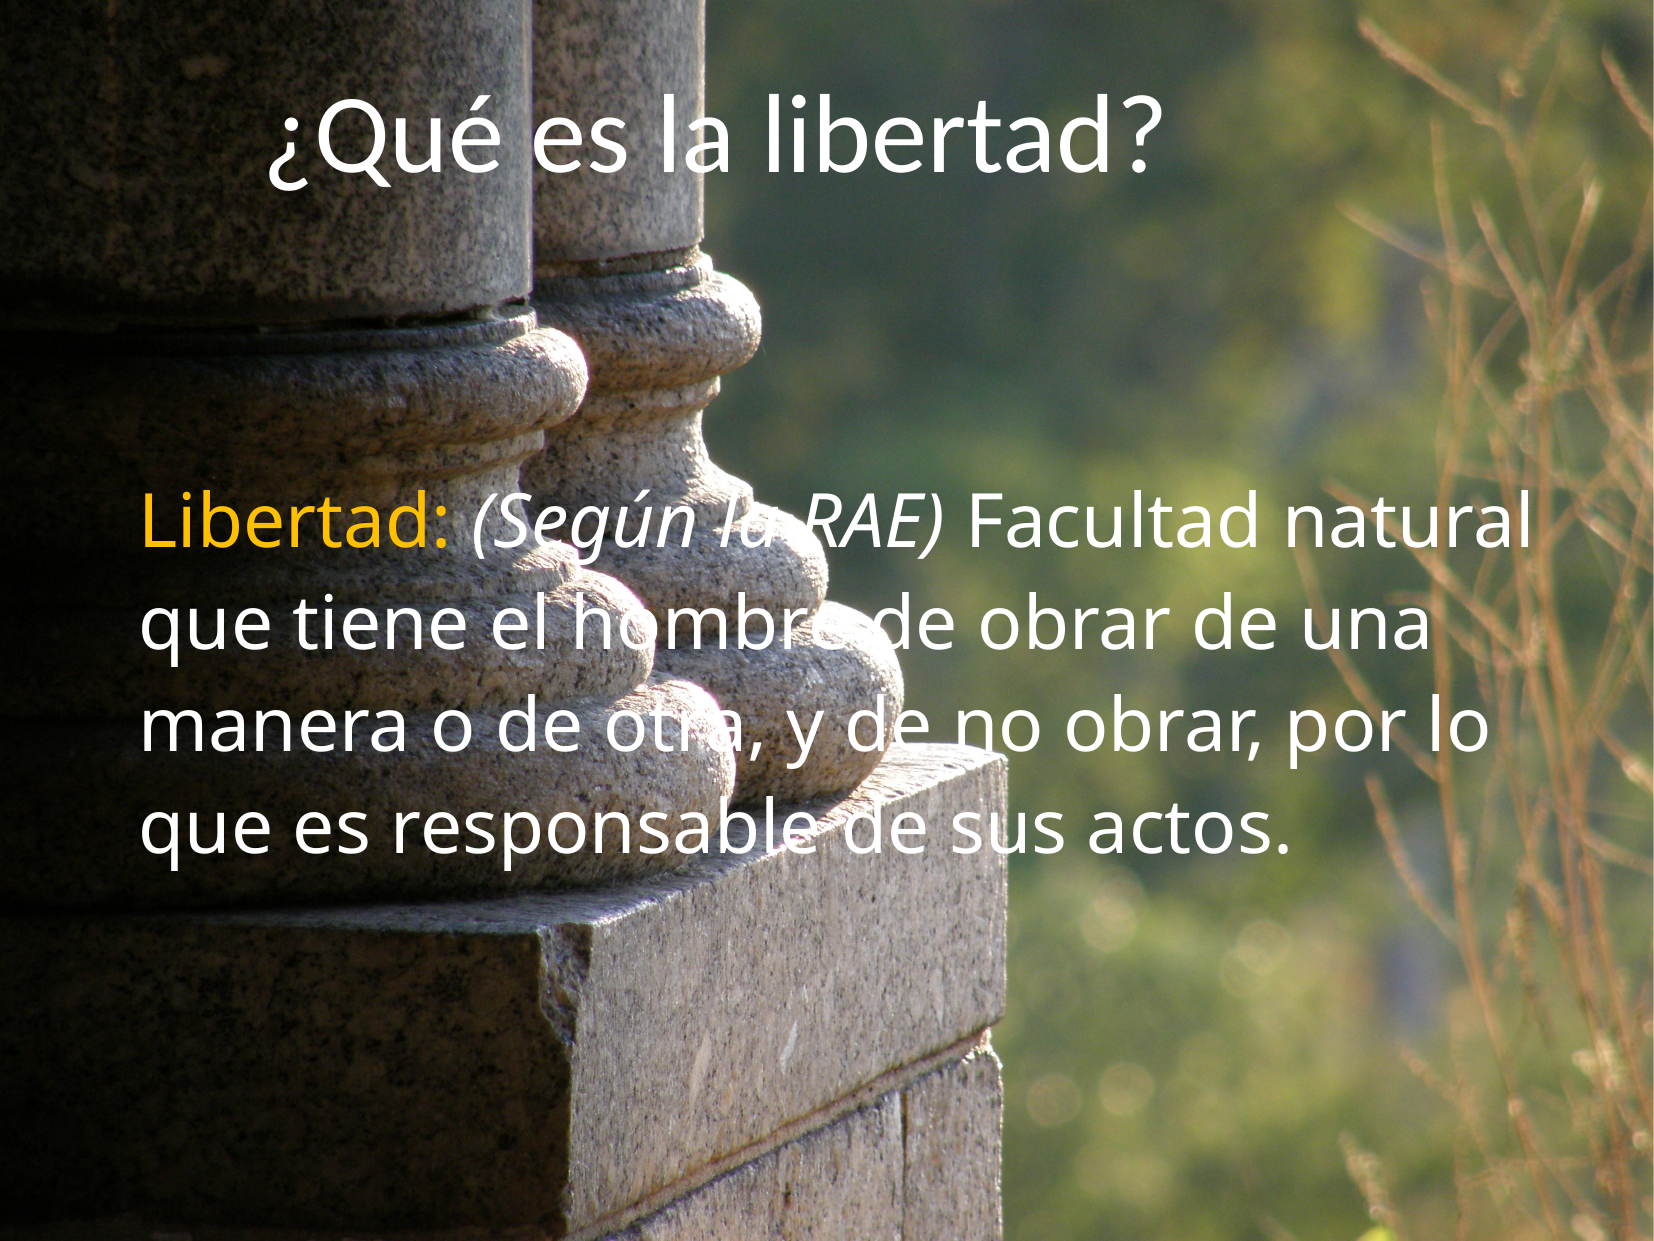

¿Qué es la libertad?
Libertad: (Según la RAE) Facultad natural que tiene el hombre de obrar de una manera o de otra, y de no obrar, por lo que es responsable de sus actos.